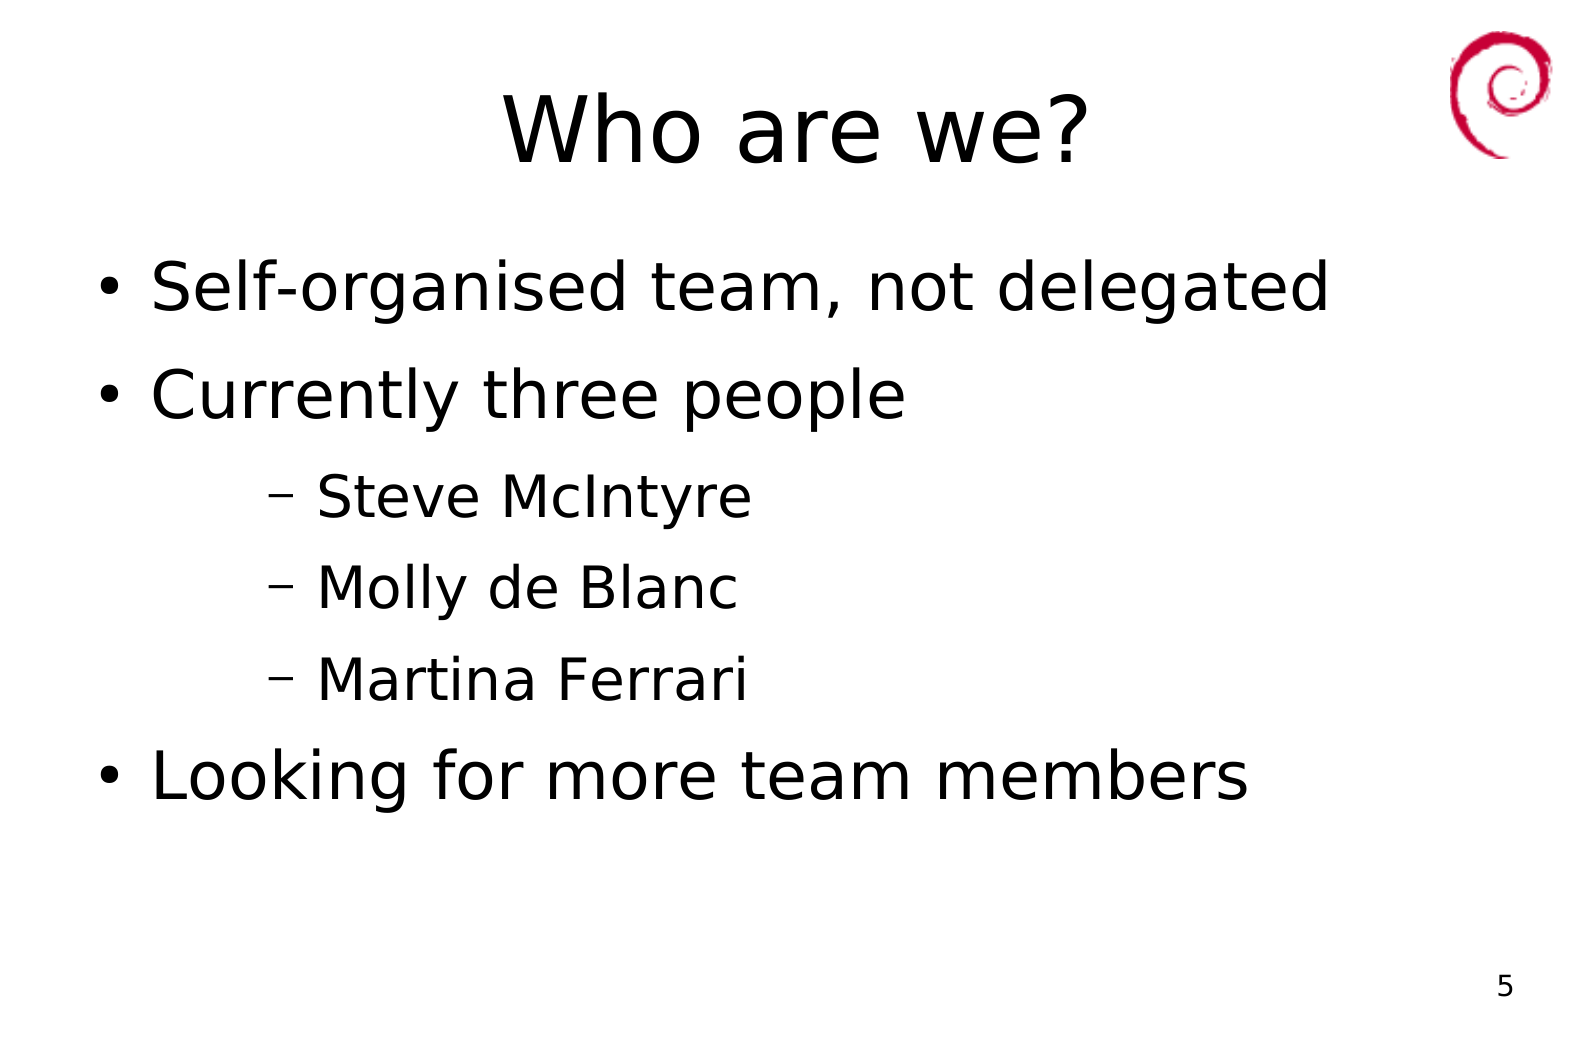

# Who are we?
Self-organised team, not delegated
Currently three people
Steve McIntyre
Molly de Blanc
Martina Ferrari
Looking for more team members
5